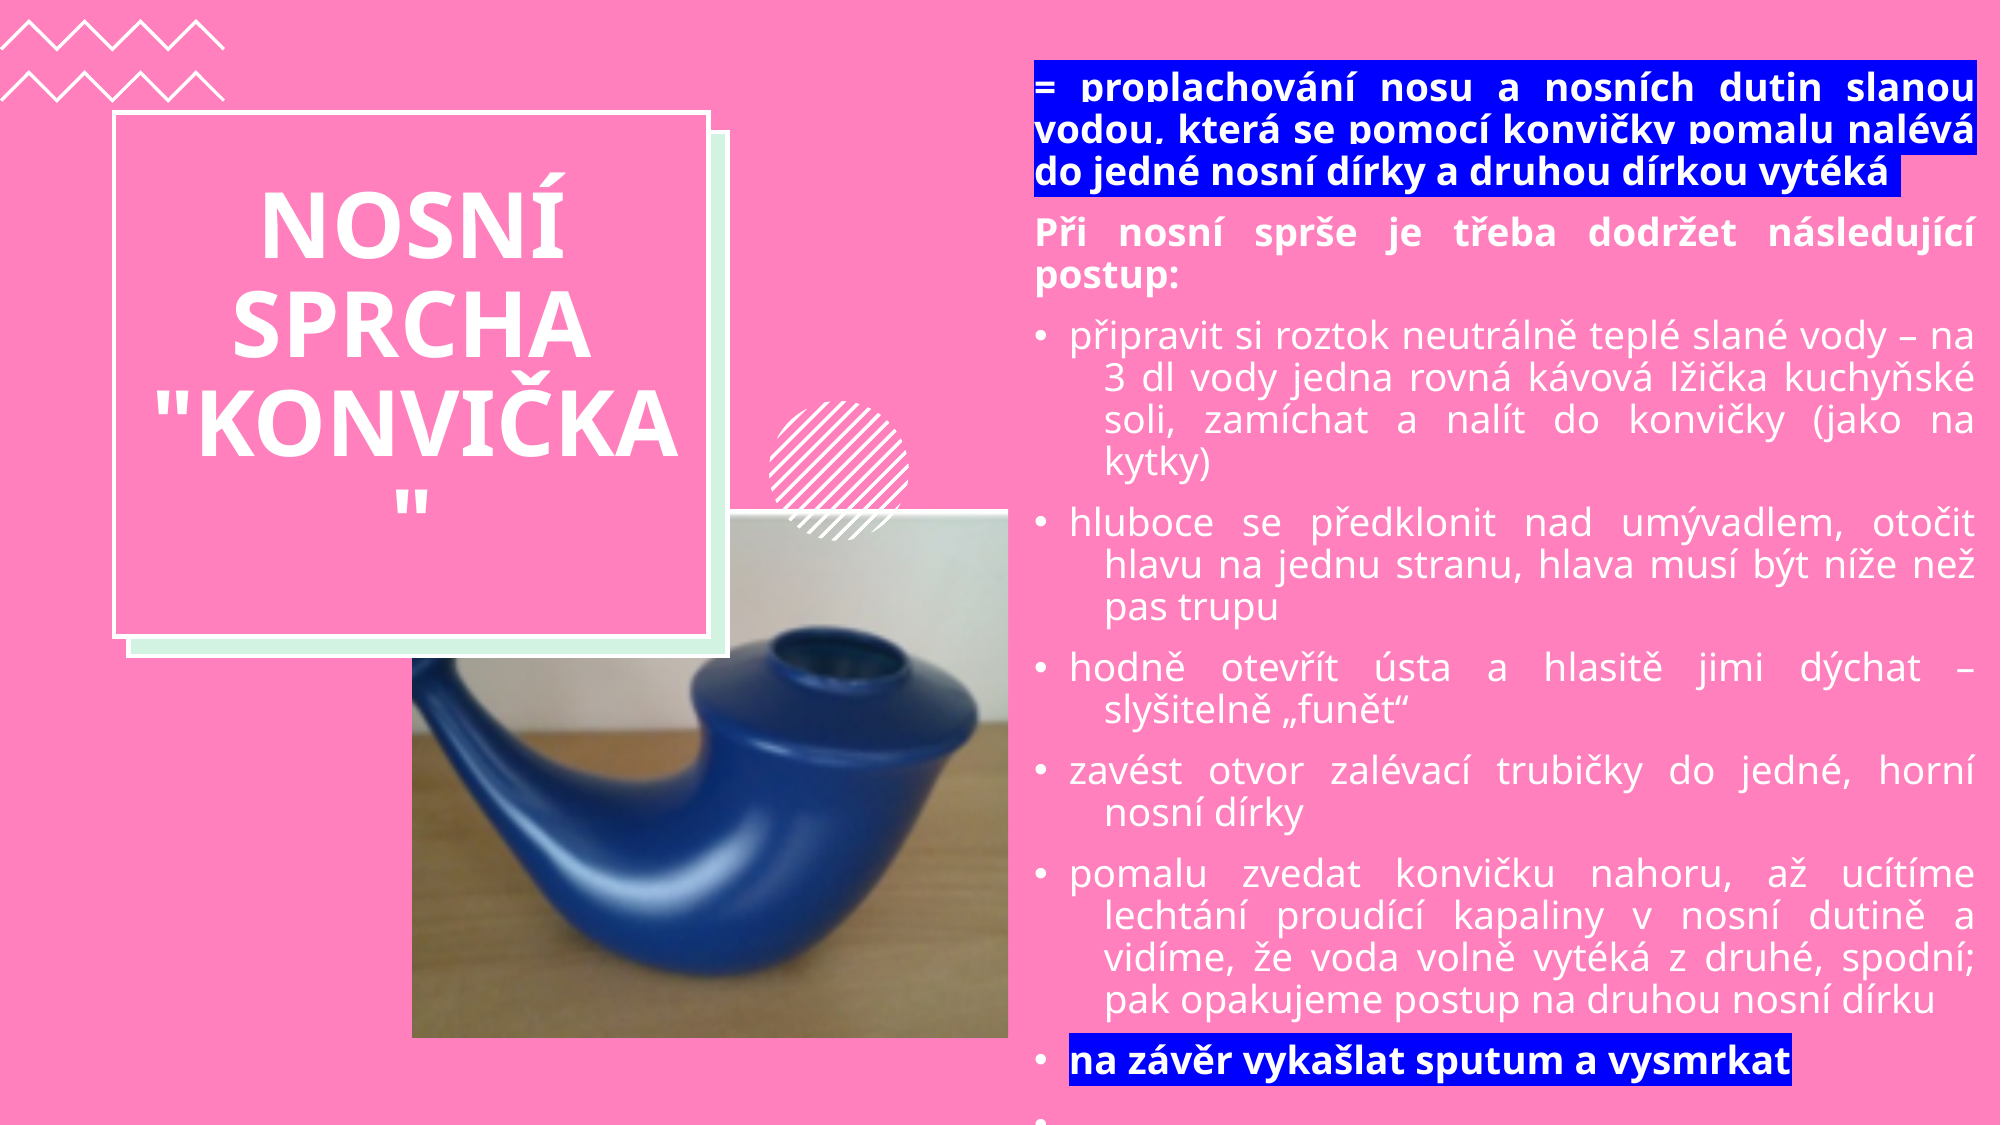

= proplachování nosu a nosních dutin slanou vodou, která se pomocí konvičky pomalu nalévá do jedné nosní dírky a druhou dírkou vytéká
Při nosní sprše je třeba dodržet následující postup:
připravit si roztok neutrálně teplé slané vody – na 3 dl vody jedna rovná kávová lžička kuchyňské soli, zamíchat a nalít do konvičky (jako na kytky)
hluboce se předklonit nad umývadlem, otočit hlavu na jednu stranu, hlava musí být níže než pas trupu
hodně otevřít ústa a hlasitě jimi dýchat – slyšitelně „funět“
zavést otvor zalévací trubičky do jedné, horní nosní dírky
pomalu zvedat konvičku nahoru, až ucítíme lechtání proudící kapaliny v nosní dutině a vidíme, že voda volně vytéká z druhé, spodní; pak opakujeme postup na druhou nosní dírku
na závěr vykašlat sputum a vysmrkat
# NOSNÍ SPRCHA "KONVIČKA"